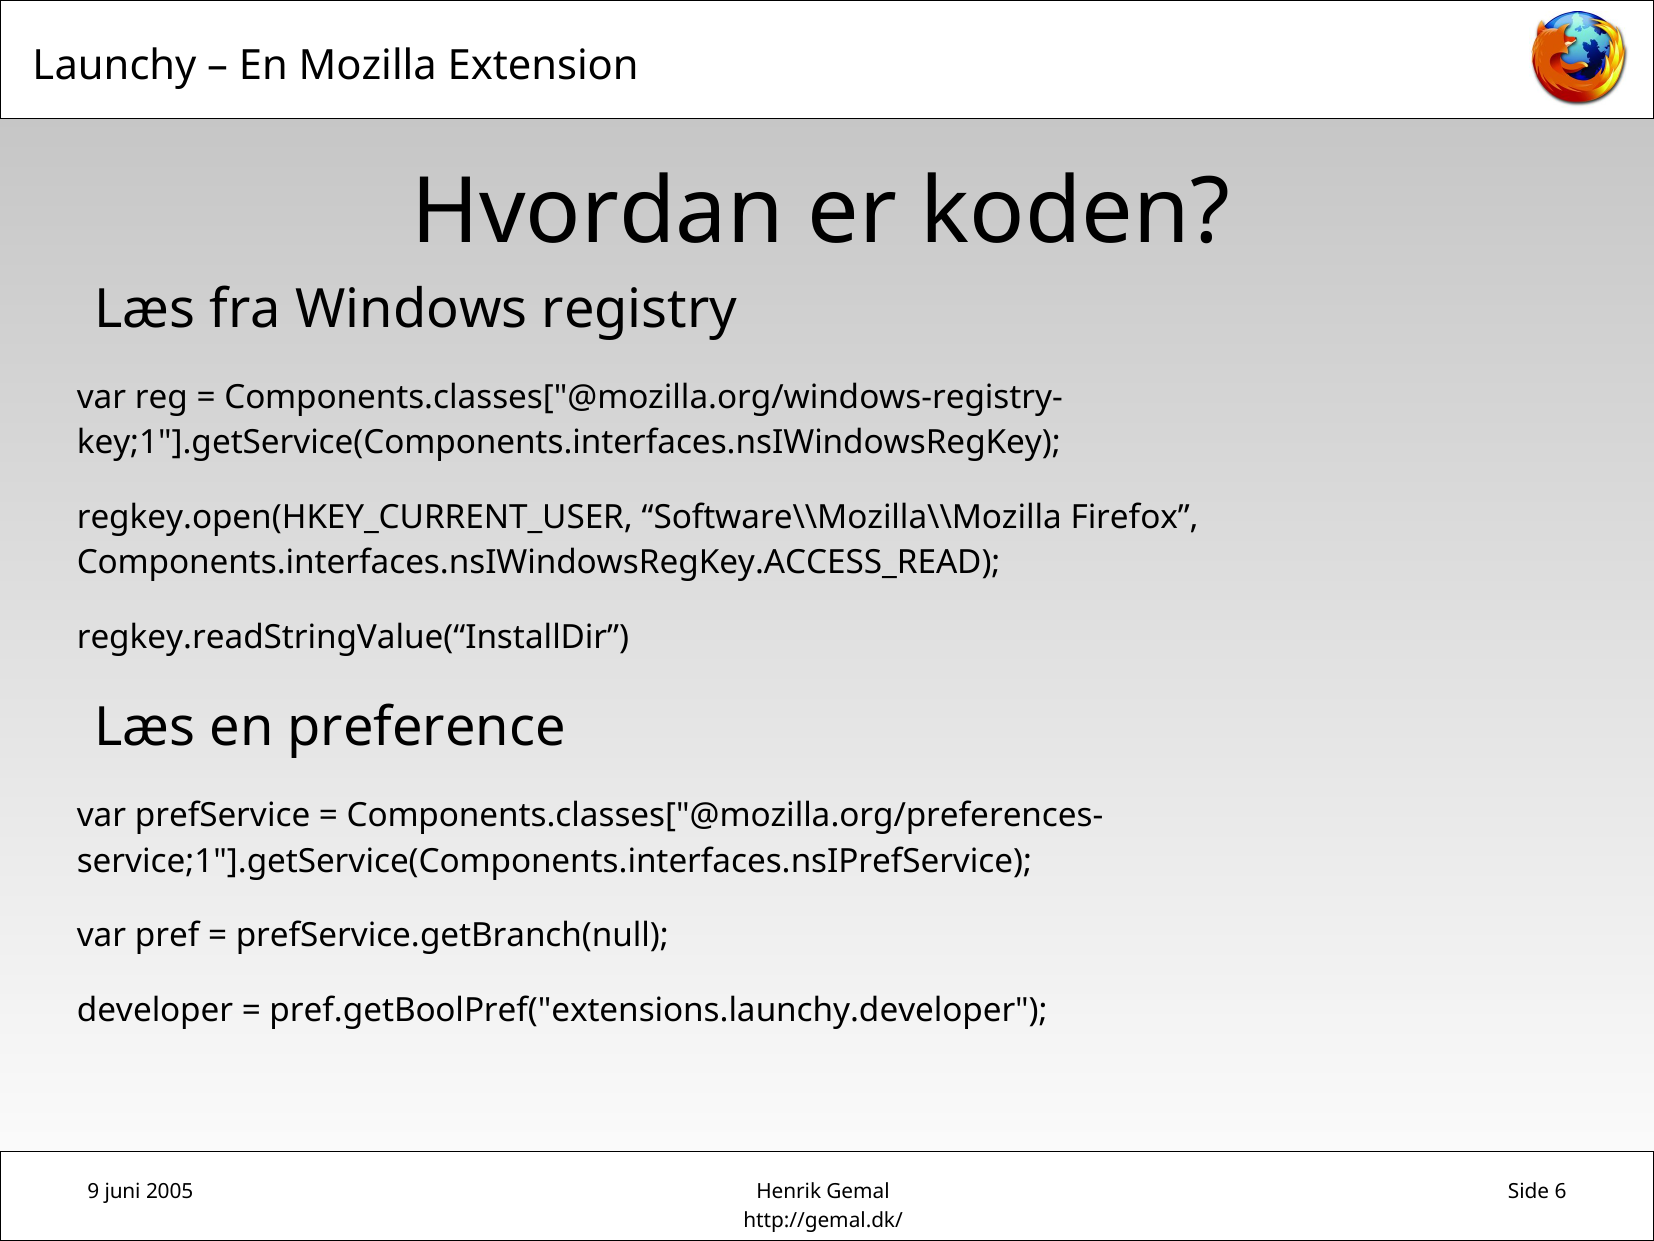

# Hvordan er koden?
Læs fra Windows registry
var reg = Components.classes["@mozilla.org/windows-registry-key;1"].getService(Components.interfaces.nsIWindowsRegKey);
regkey.open(HKEY_CURRENT_USER, “Software\\Mozilla\\Mozilla Firefox”, Components.interfaces.nsIWindowsRegKey.ACCESS_READ);
regkey.readStringValue(“InstallDir”)
Læs en preference
var prefService = Components.classes["@mozilla.org/preferences-service;1"].getService(Components.interfaces.nsIPrefService);
var pref = prefService.getBranch(null);
developer = pref.getBoolPref("extensions.launchy.developer");
9 juni 2005
6